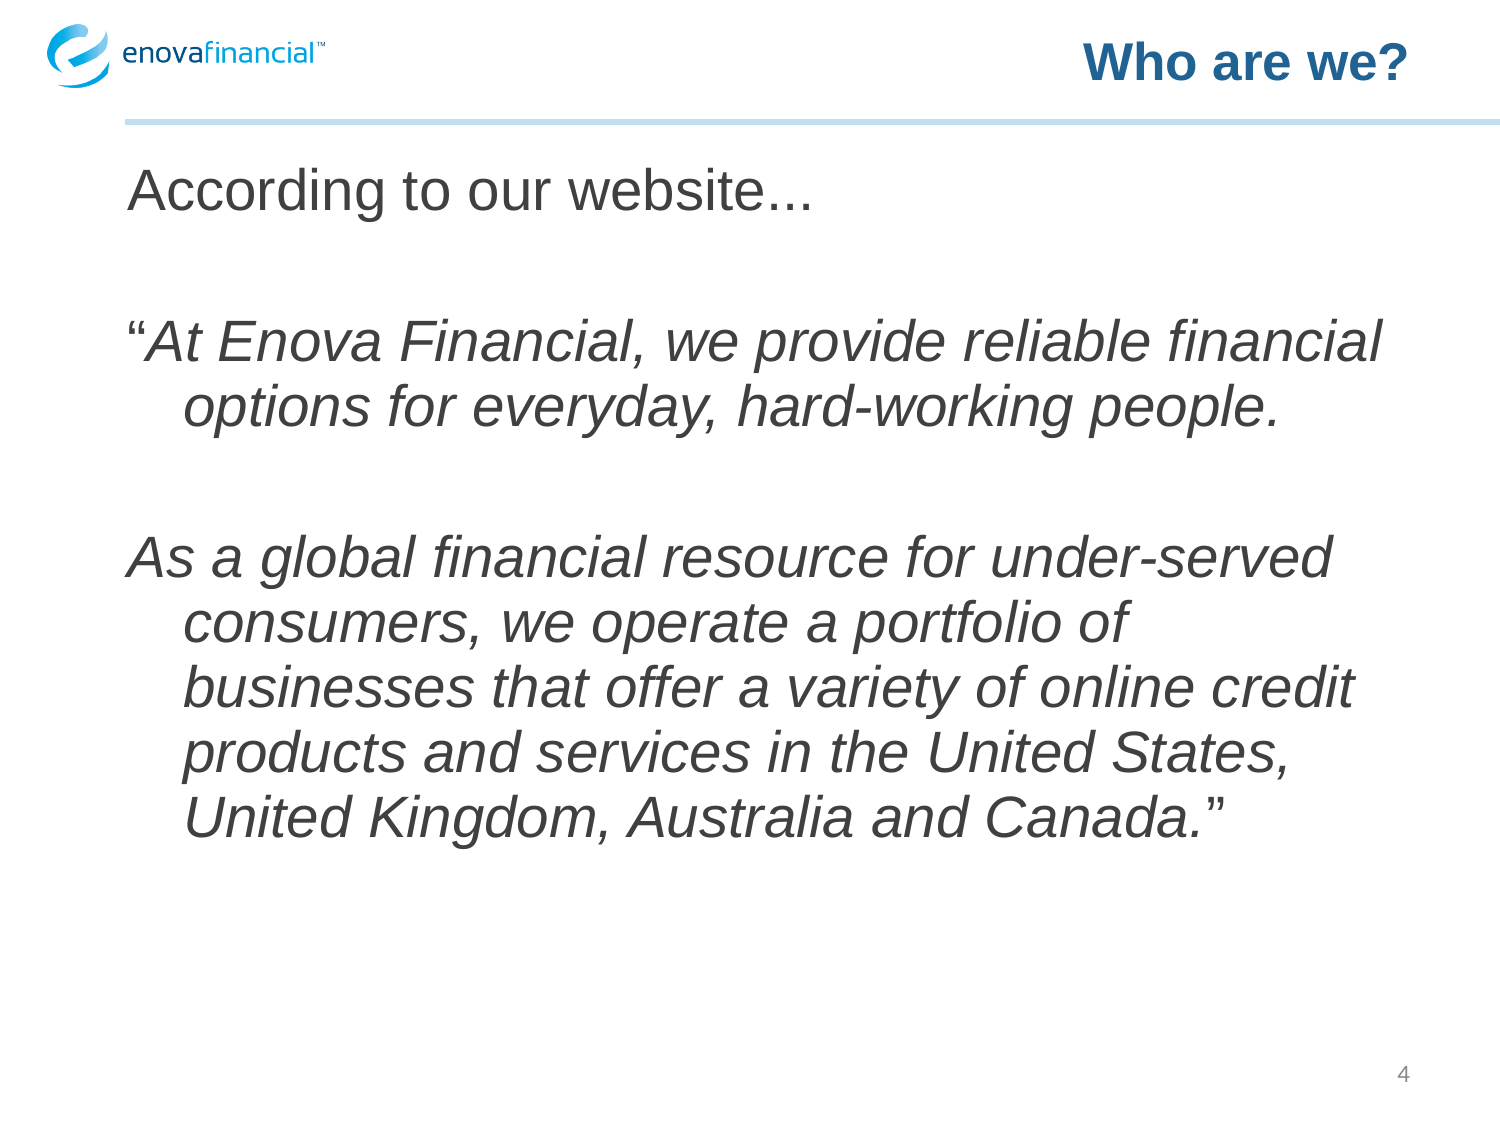

Who are we?
# According to our website...
“At Enova Financial, we provide reliable financial options for everyday, hard-working people.
As a global financial resource for under-served consumers, we operate a portfolio of businesses that offer a variety of online credit products and services in the United States, United Kingdom, Australia and Canada.”